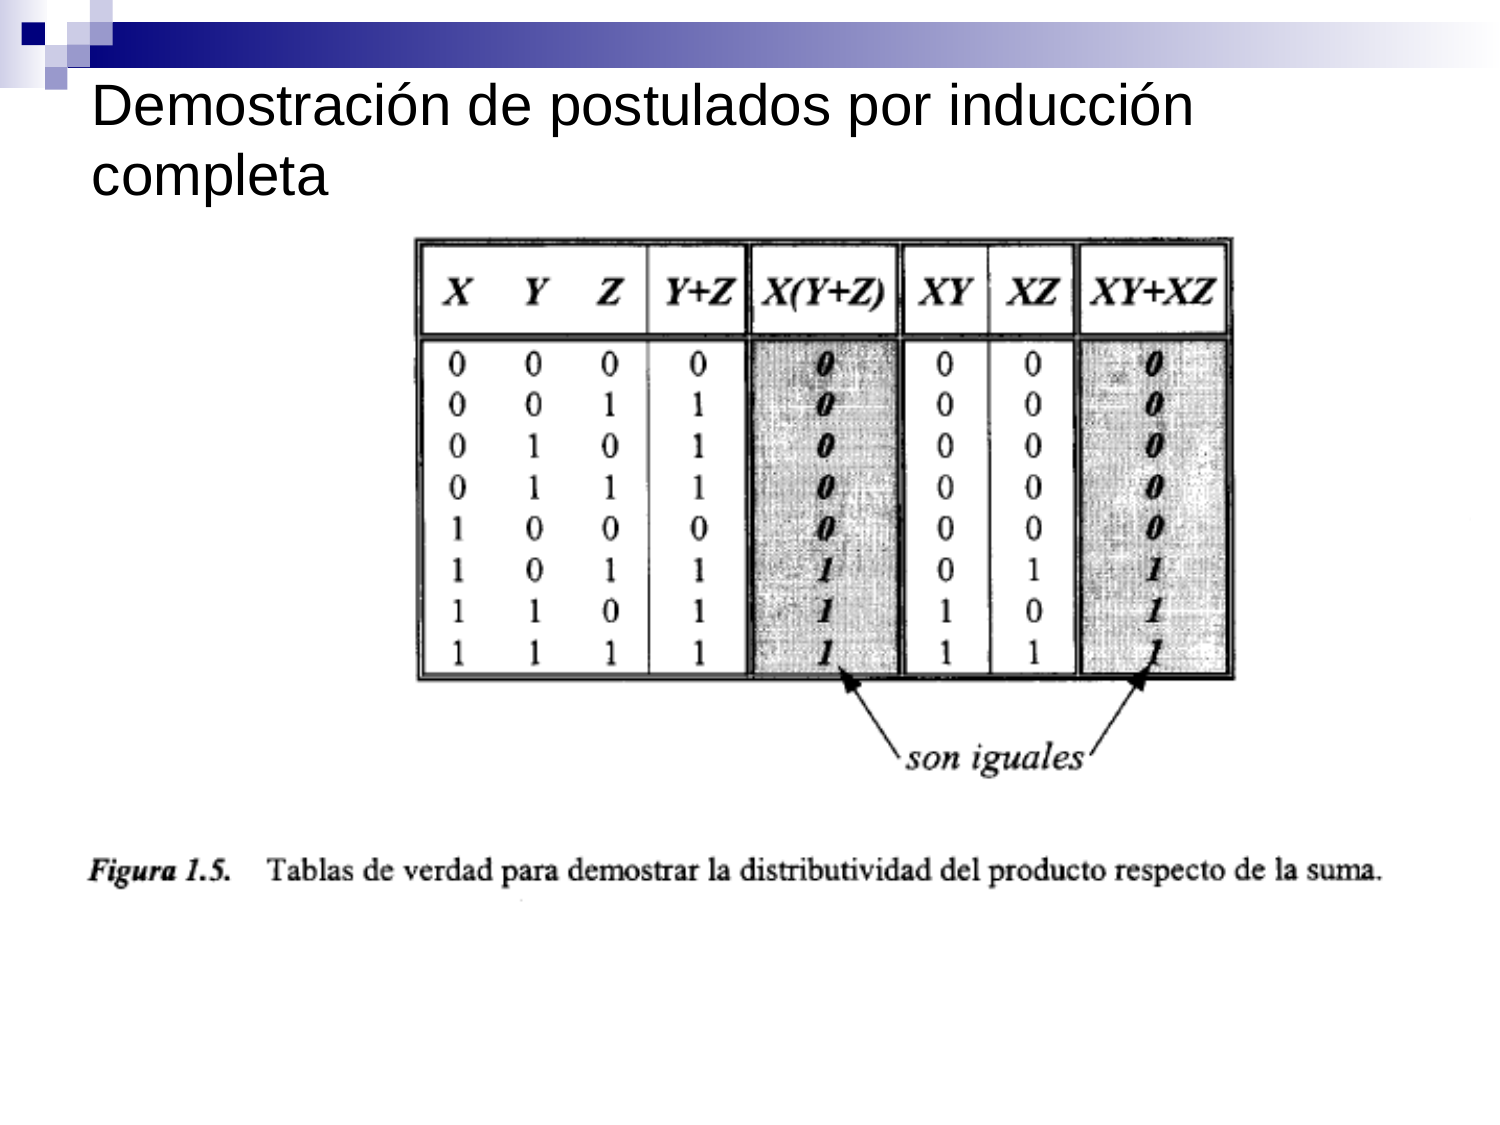

# Demostración de postulados por inducción completa